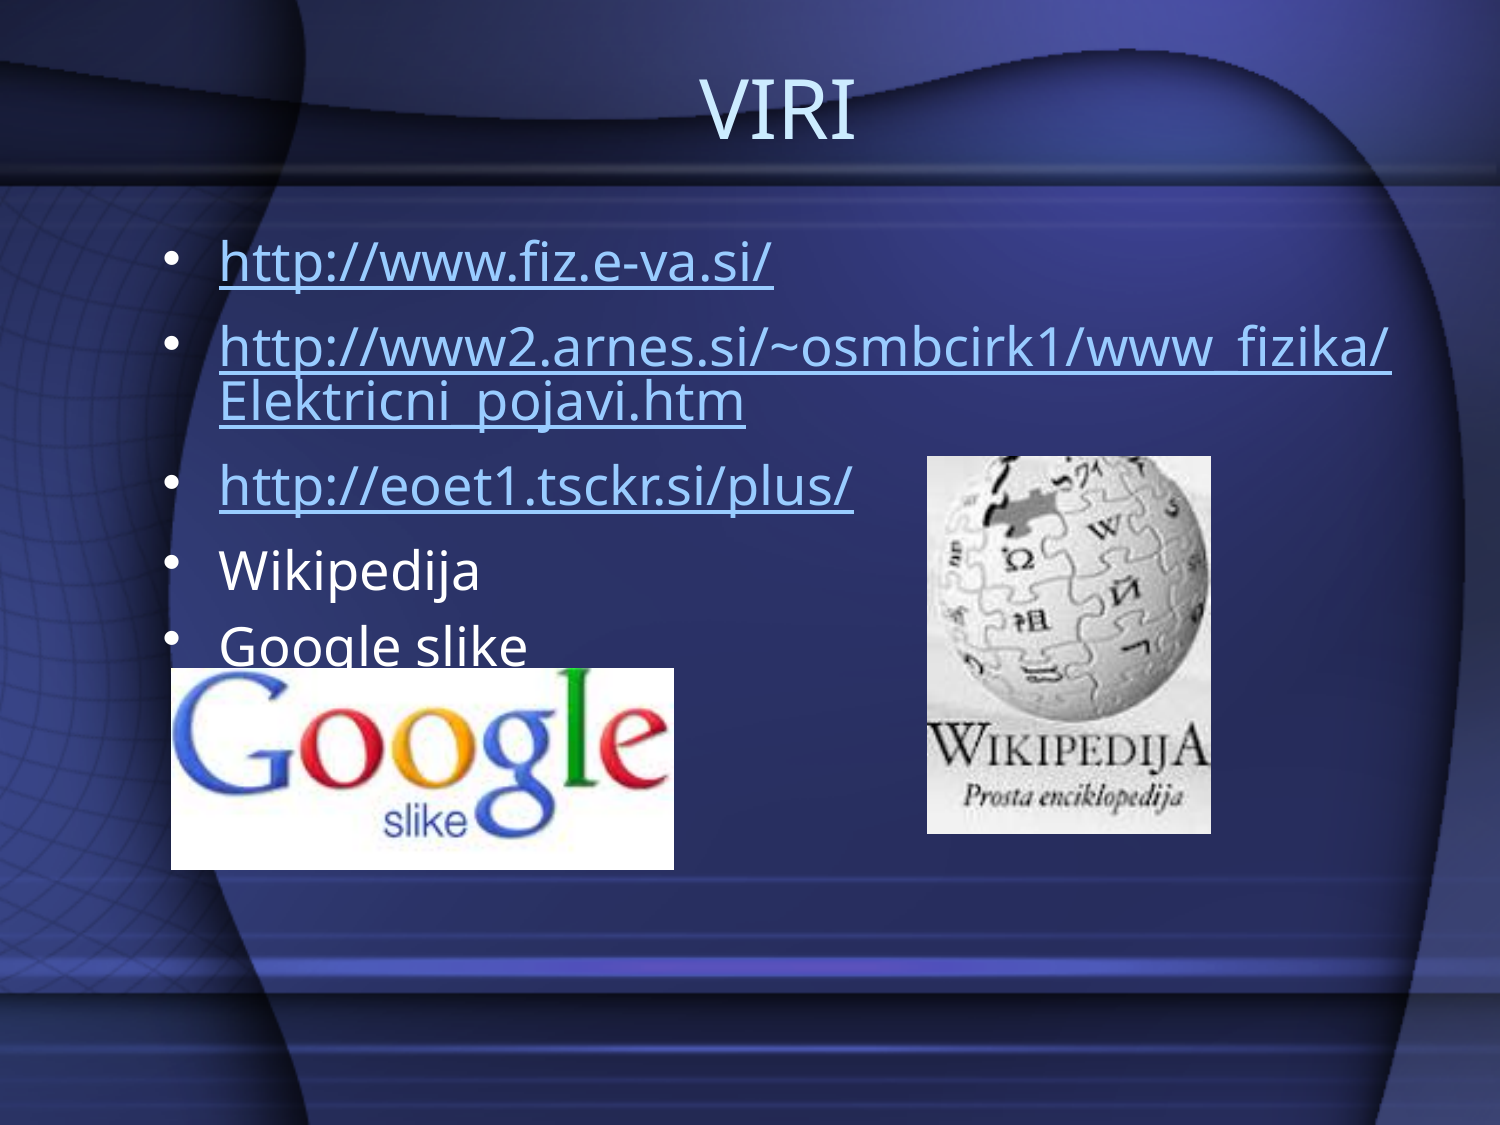

# VIRI
http://www.fiz.e-va.si/
http://www2.arnes.si/~osmbcirk1/www_fizika/Elektricni_pojavi.htm
http://eoet1.tsckr.si/plus/
Wikipedija
Google slike